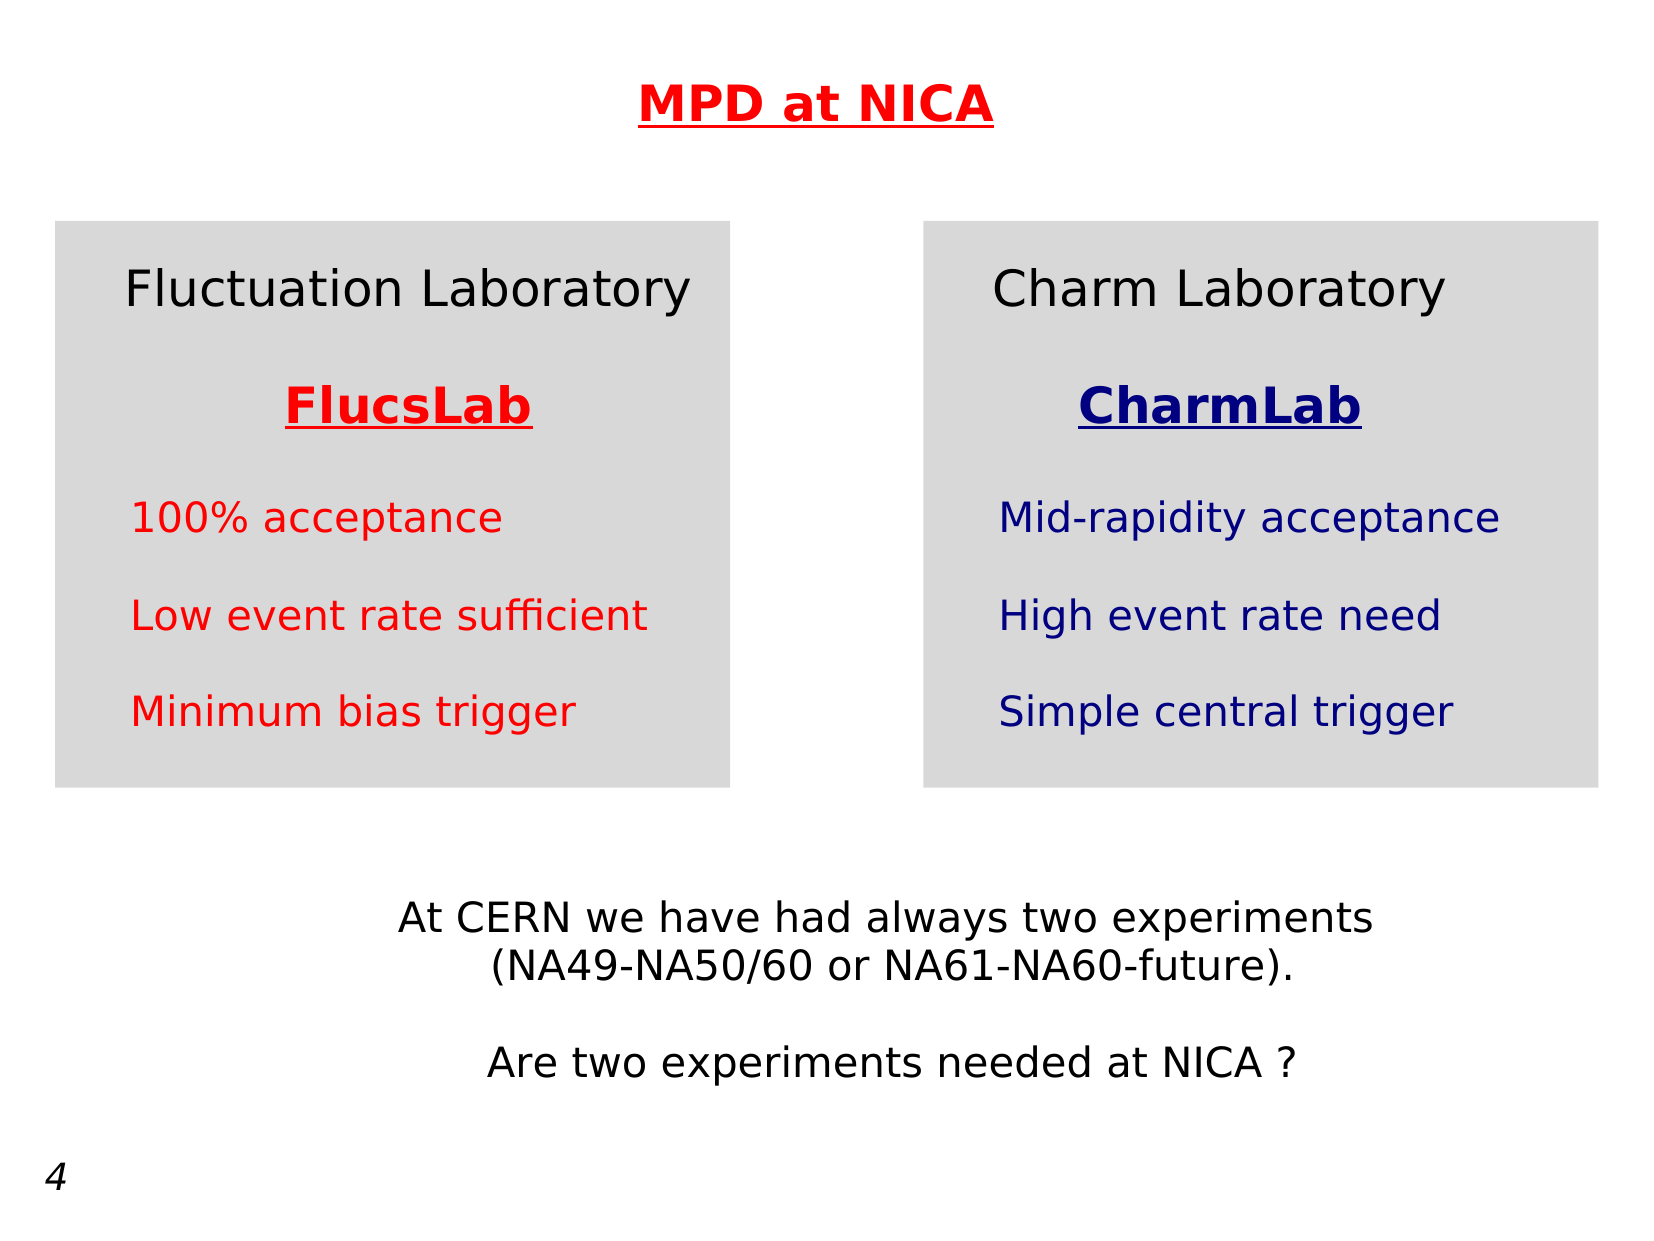

MPD at NICA
Fluctuation Laboratory
FlucsLab
Charm Laboratory
CharmLab
100% acceptance
Low event rate sufficient
Minimum bias trigger
Mid-rapidity acceptance
High event rate need
Simple central trigger
At CERN we have had always two experiments
(NA49-NA50/60 or NA61-NA60-future).
Are two experiments needed at NICA ?